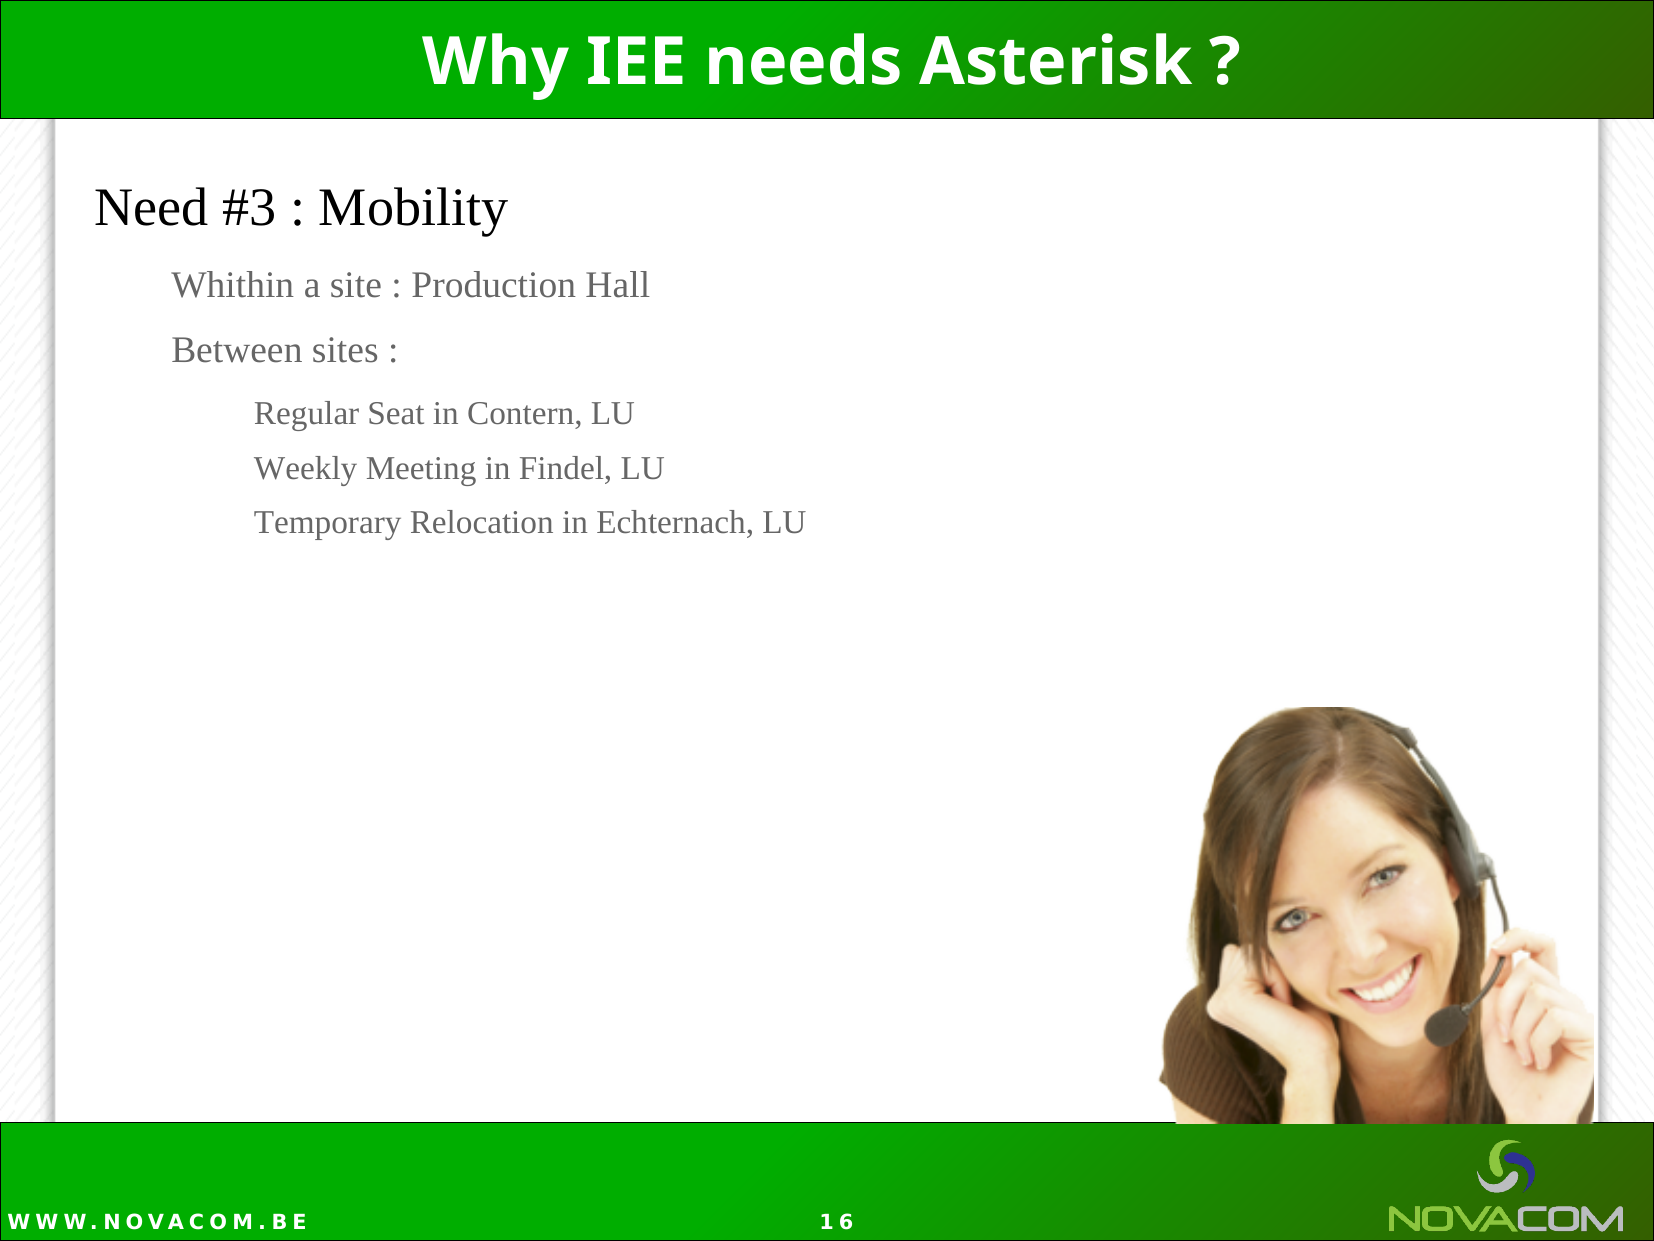

# Why IEE needs Asterisk ?
Need #3 : Mobility
Whithin a site : Production Hall
Between sites :
Regular Seat in Contern, LU
Weekly Meeting in Findel, LU
Temporary Relocation in Echternach, LU